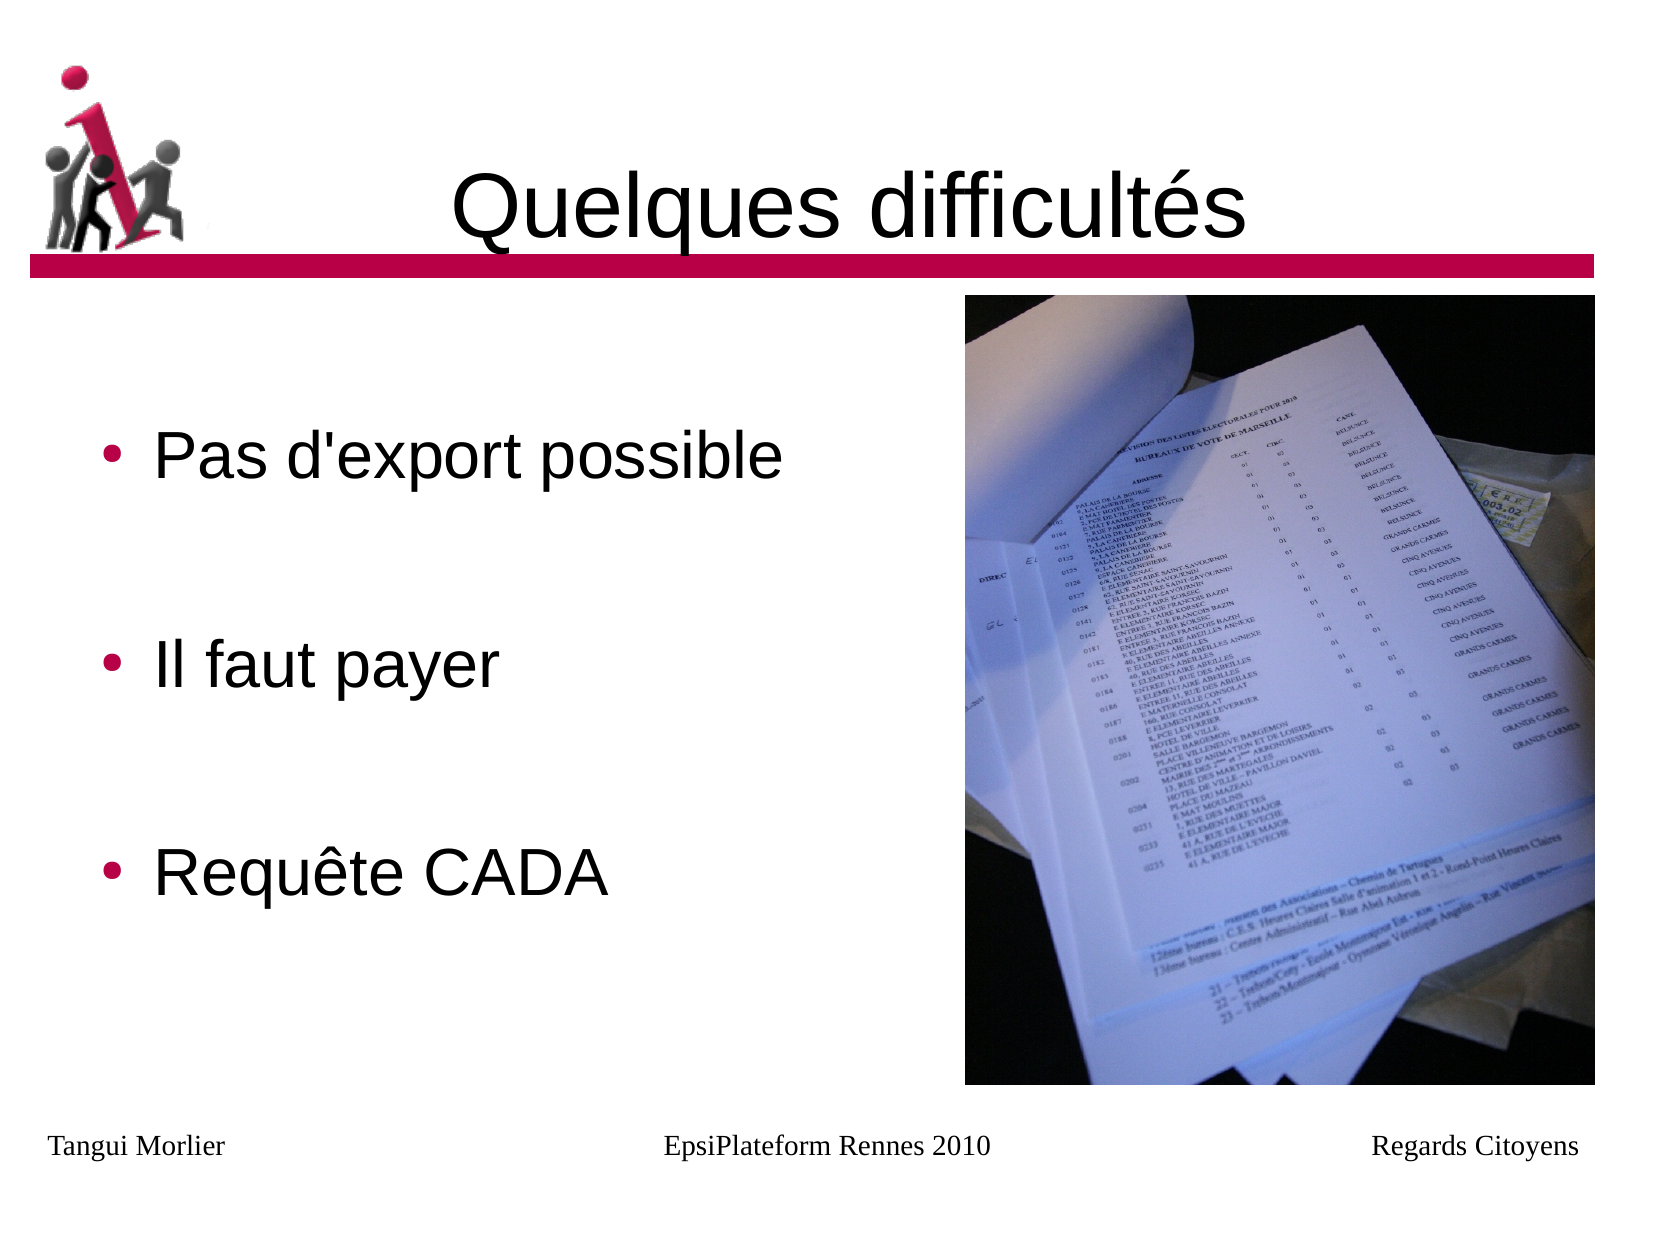

# Quelques difficultés
Pas d'export possible
Il faut payer
Requête CADA